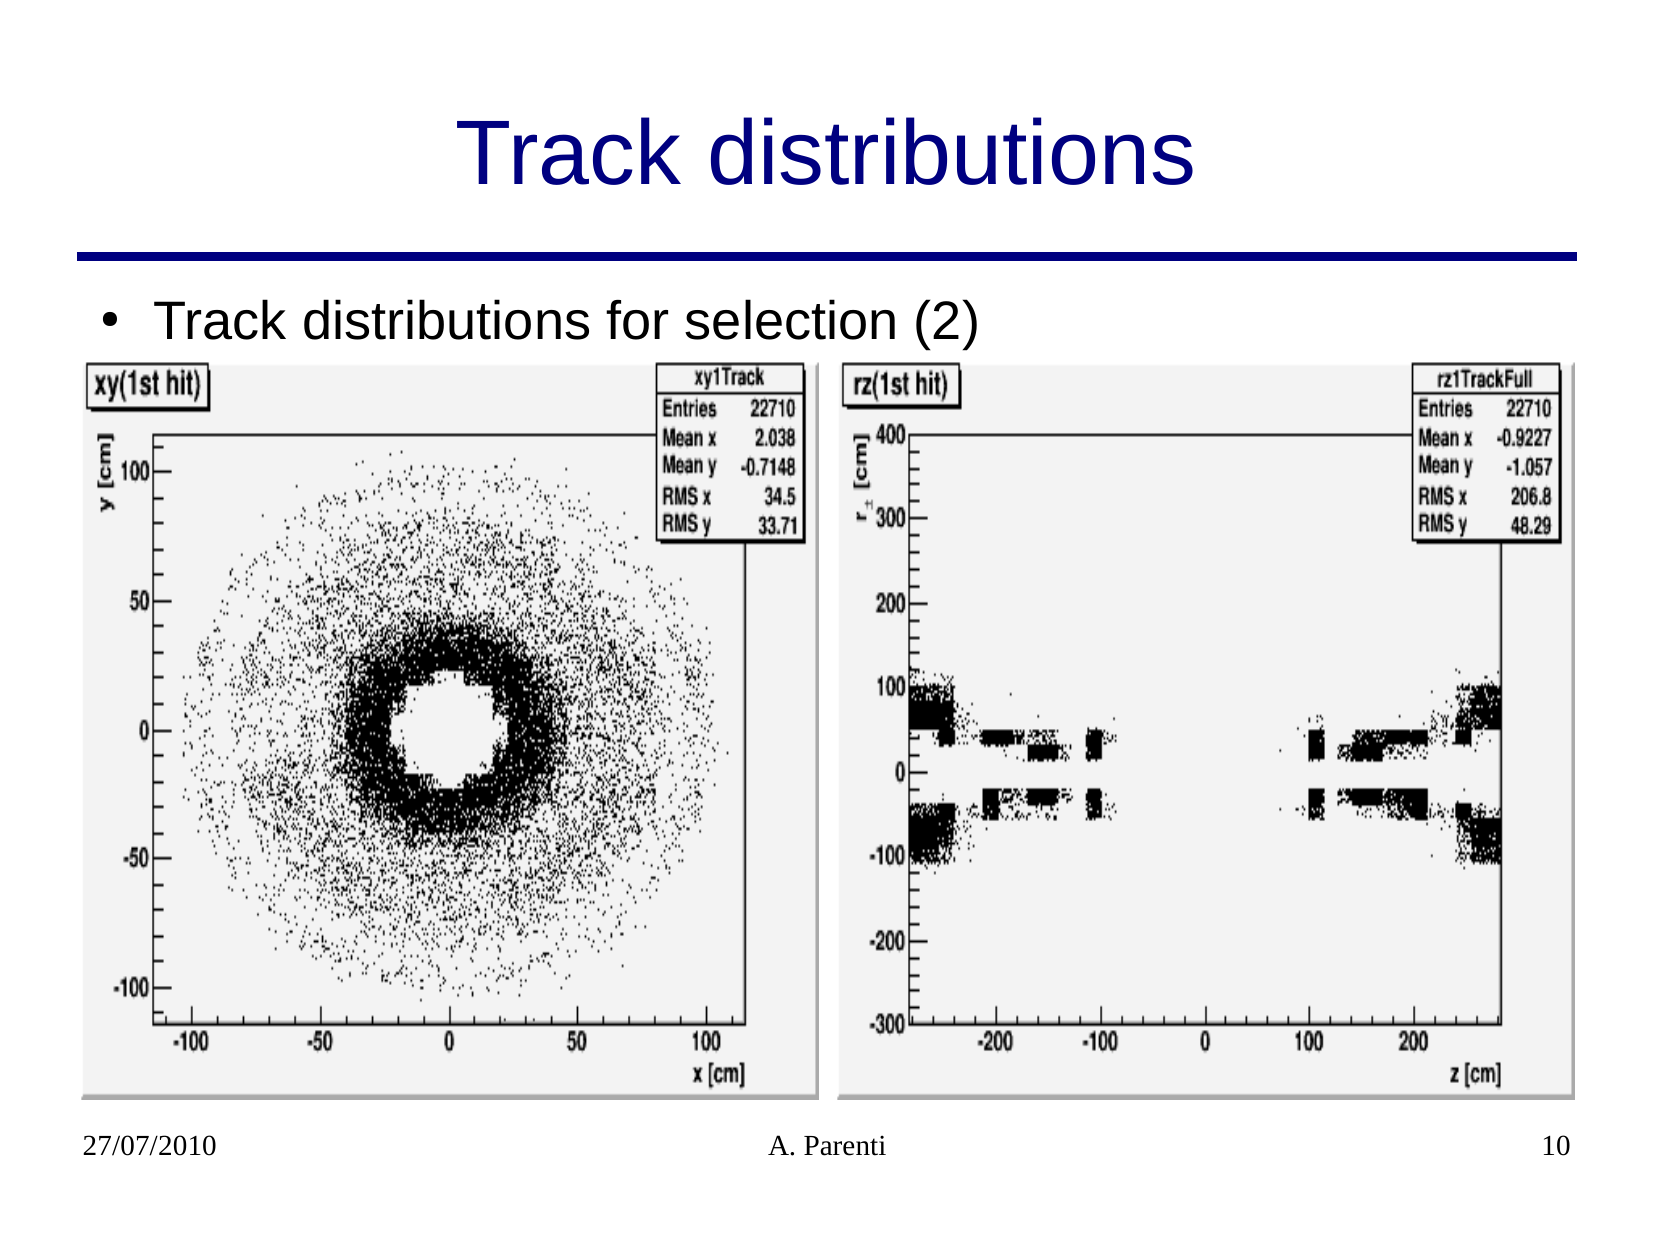

# Track distributions
Track distributions for selection (2)
10